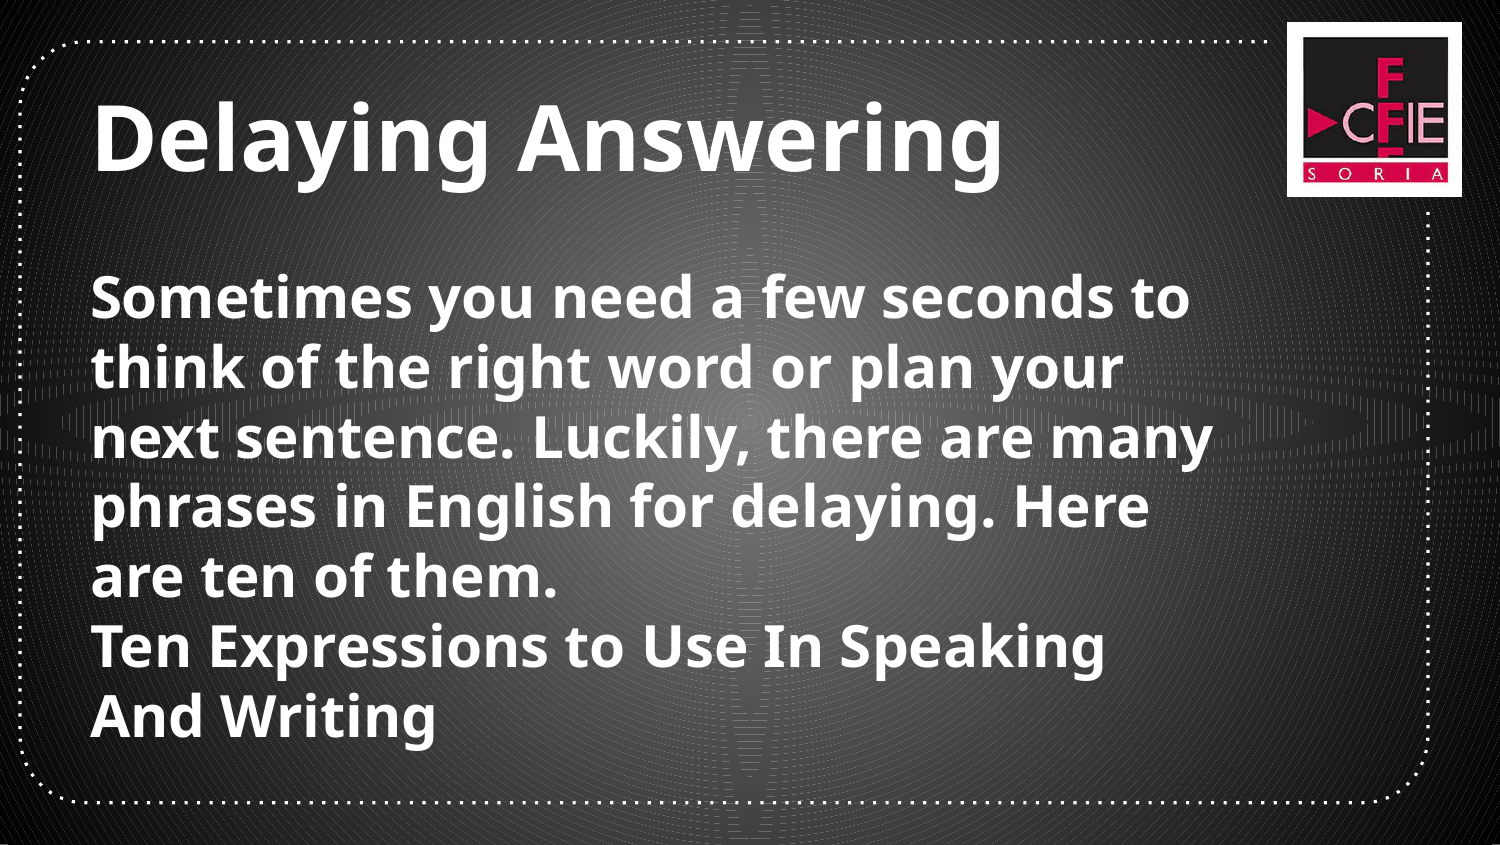

Delaying Answering
Sometimes you need a few seconds to think of the right word or plan your next sentence. Luckily, there are many phrases in English for delaying. Here are ten of them.
Ten Expressions to Use In Speaking And Writing